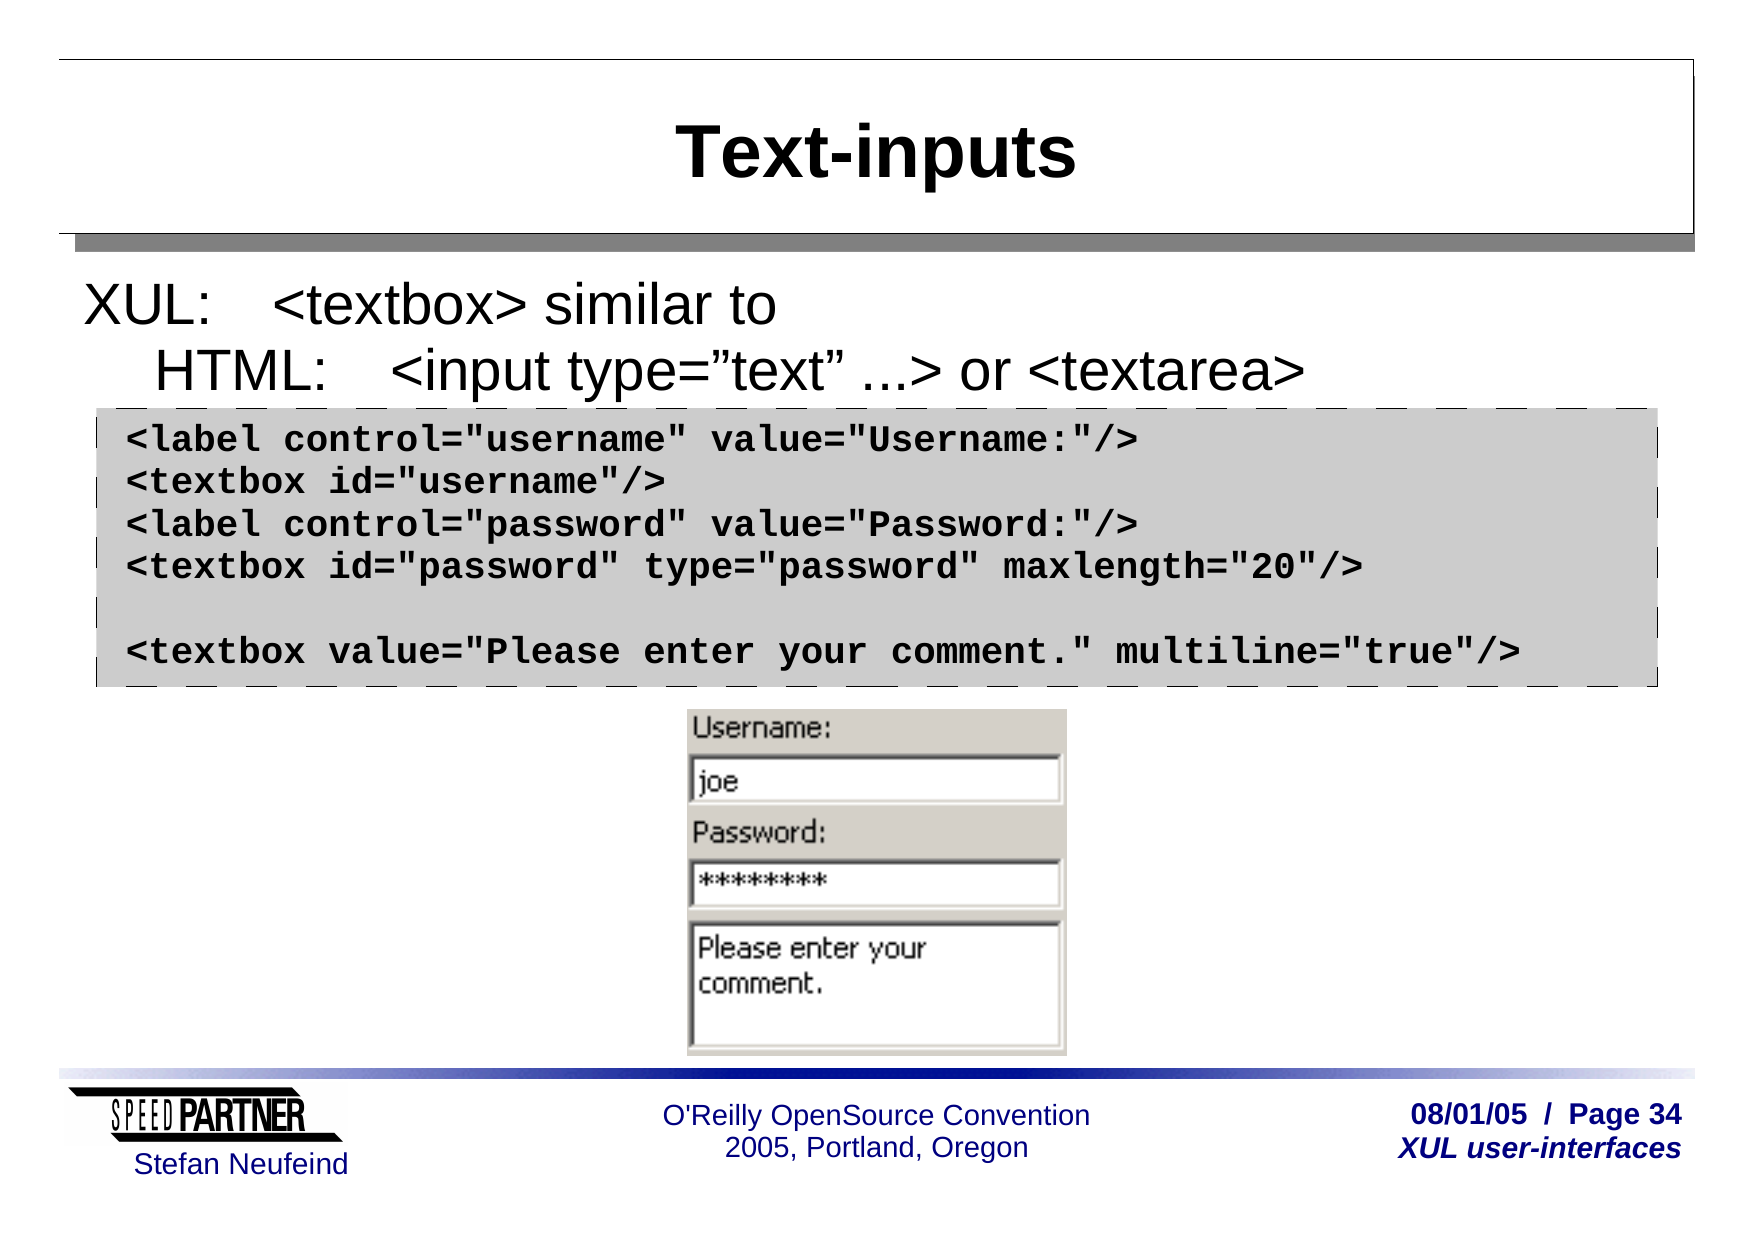

# Text-inputs
XUL:	<textbox> similar to
HTML:	<input type=”text” ...> or <textarea>
<label control="username" value="Username:"/>
<textbox id="username"/>
<label control="password" value="Password:"/>
<textbox id="password" type="password" maxlength="20"/>
<textbox value="Please enter your comment." multiline="true"/>